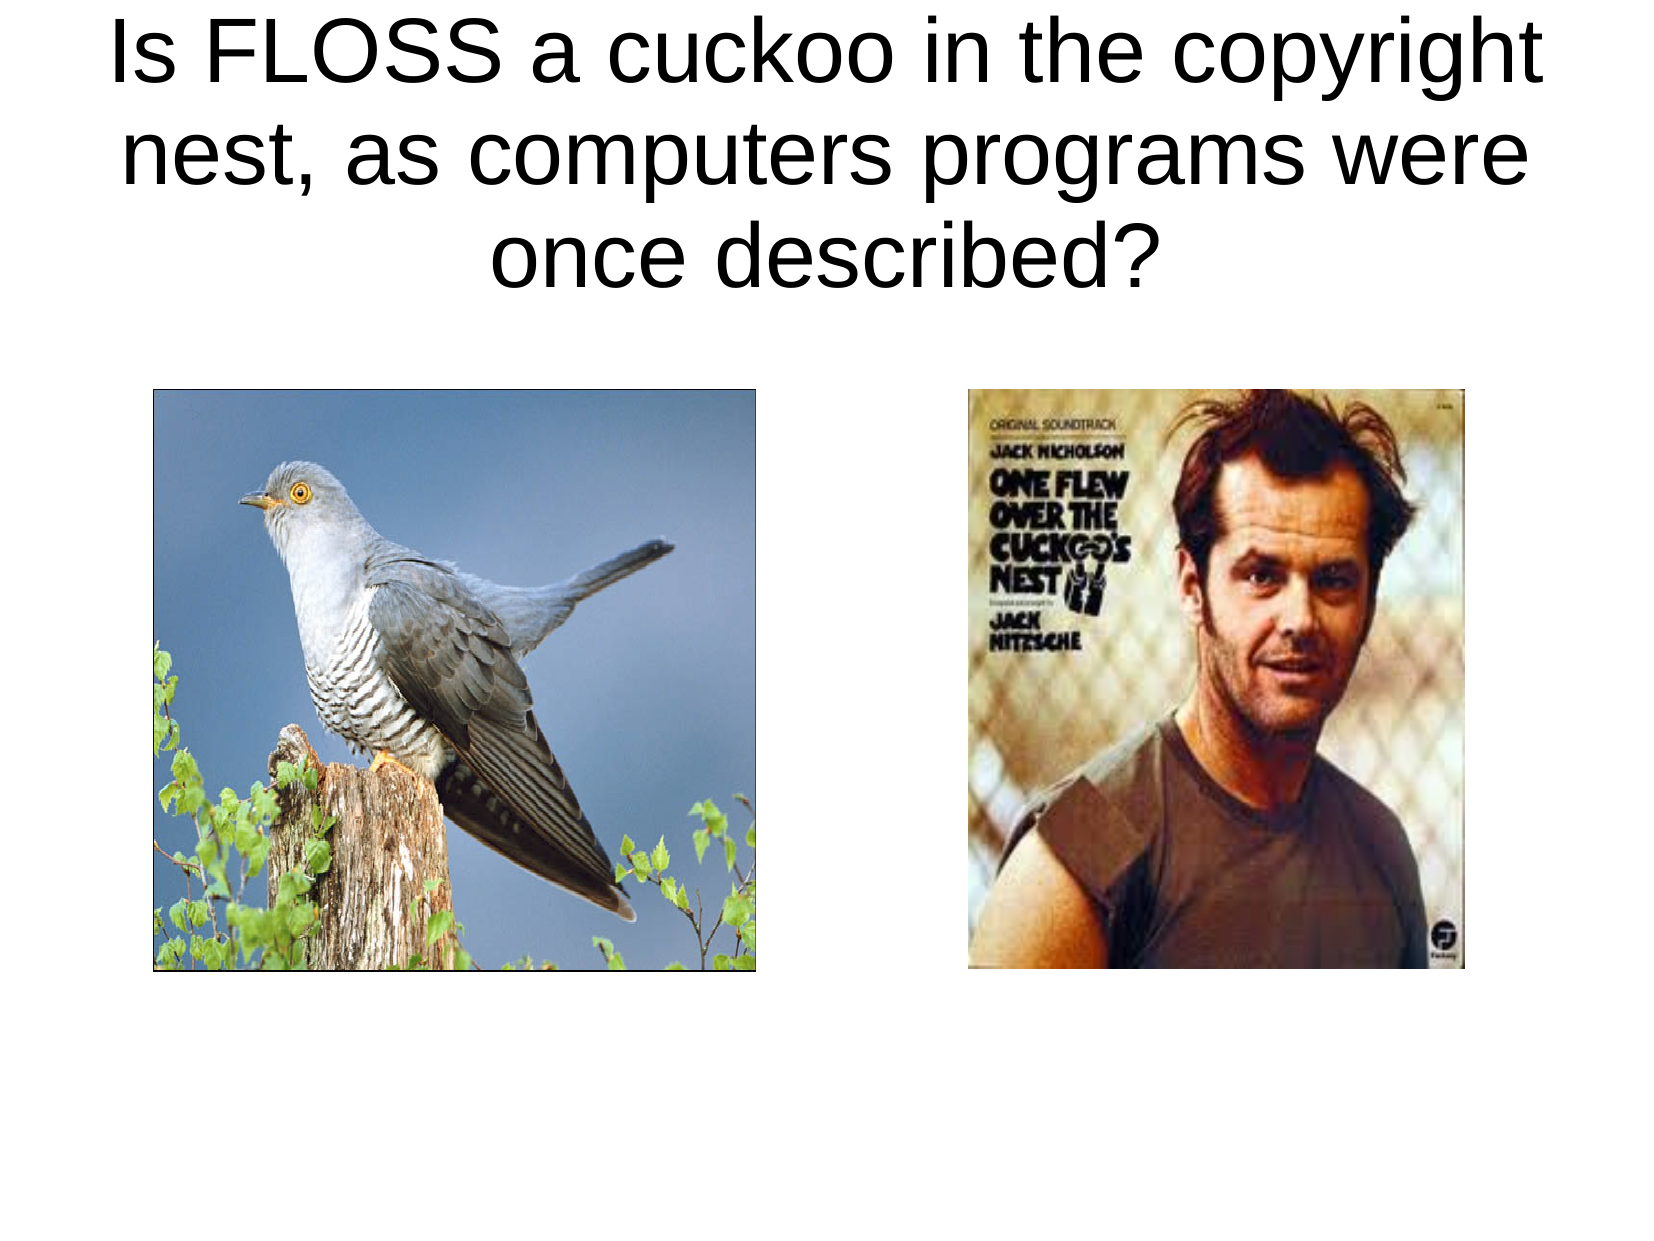

# Is FLOSS a cuckoo in the copyright nest, as computers programs were once described?